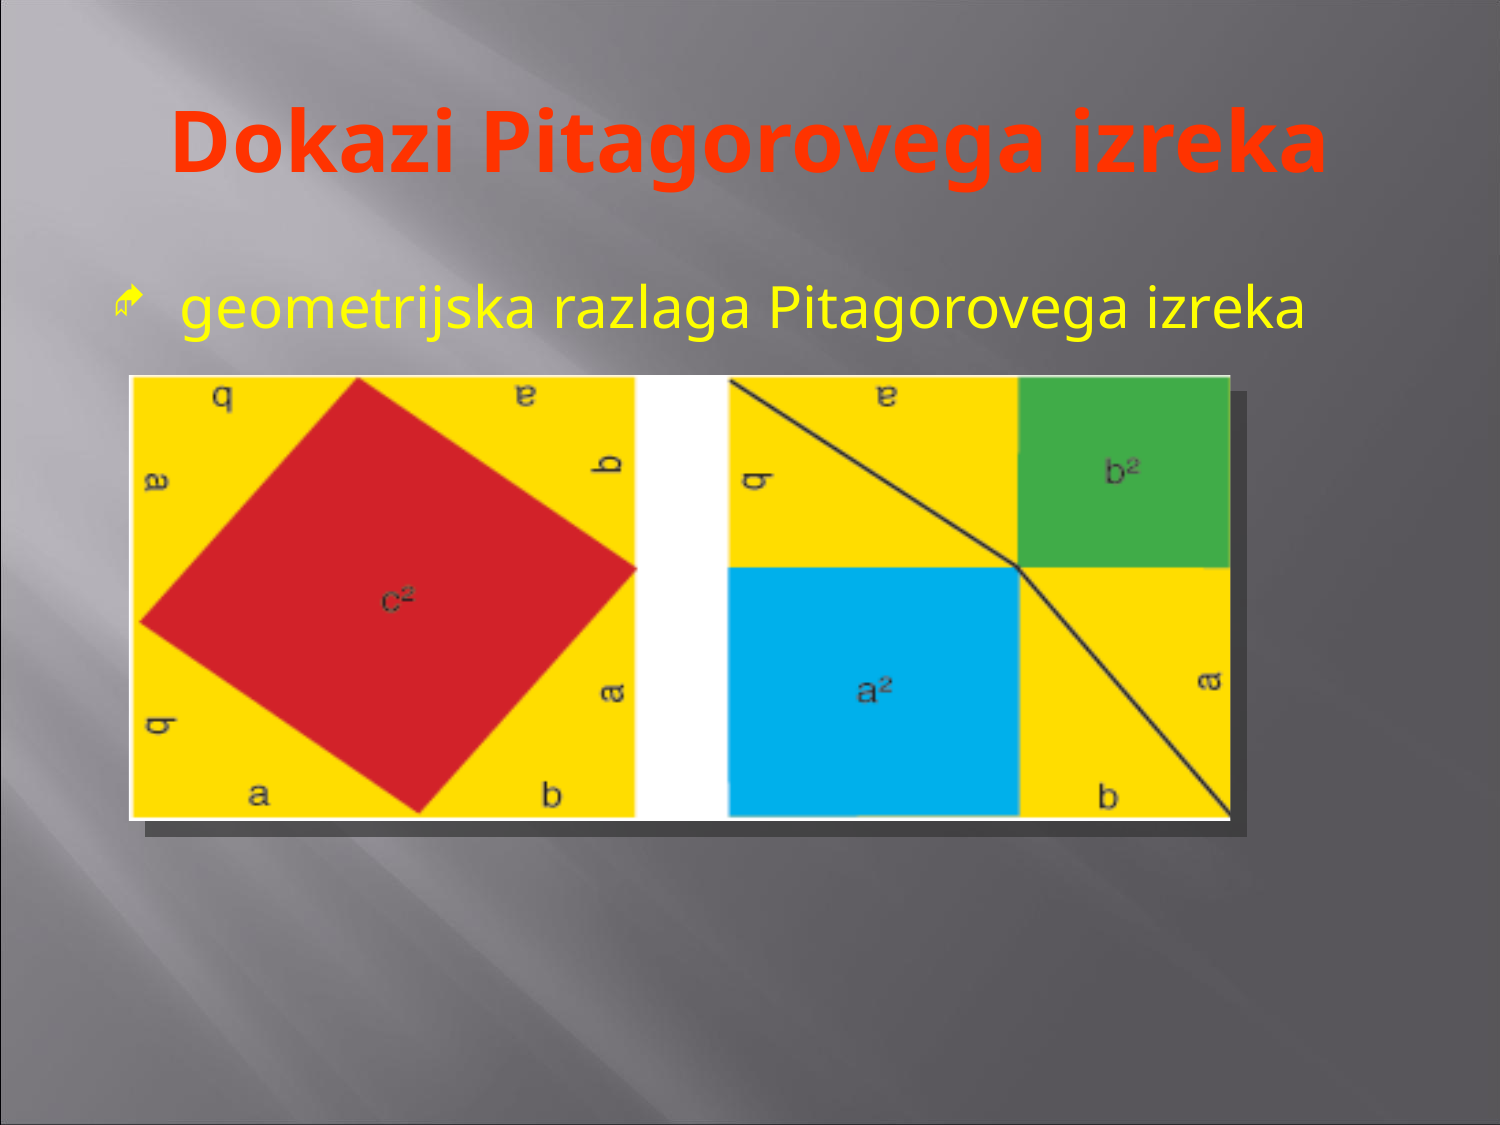

# Dokazi Pitagorovega izreka
geometrijska razlaga Pitagorovega izreka